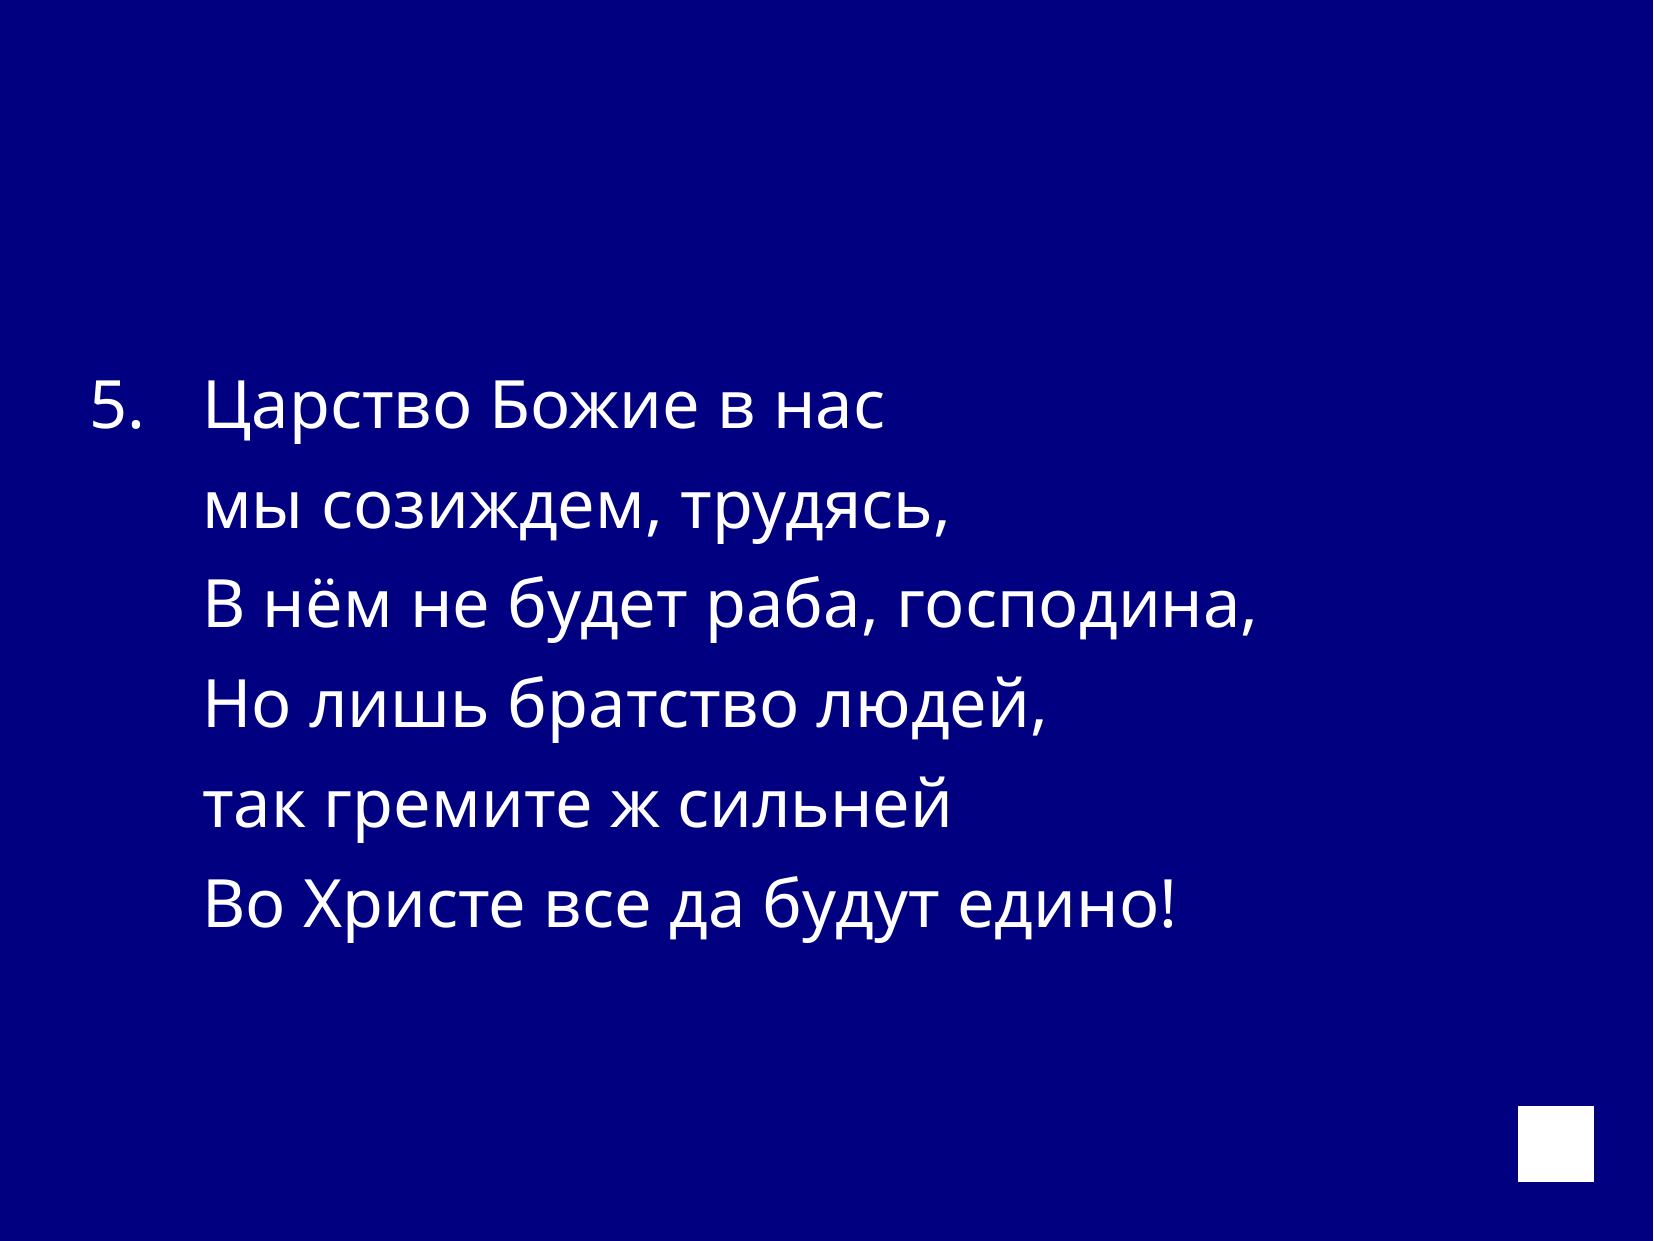

5.	Царство Божие в нас
	мы созиждем, трудясь,
	В нём не будет раба, господина,
	Но лишь братство людей,
	так гремите ж сильней
	Во Христе все да будут едино!